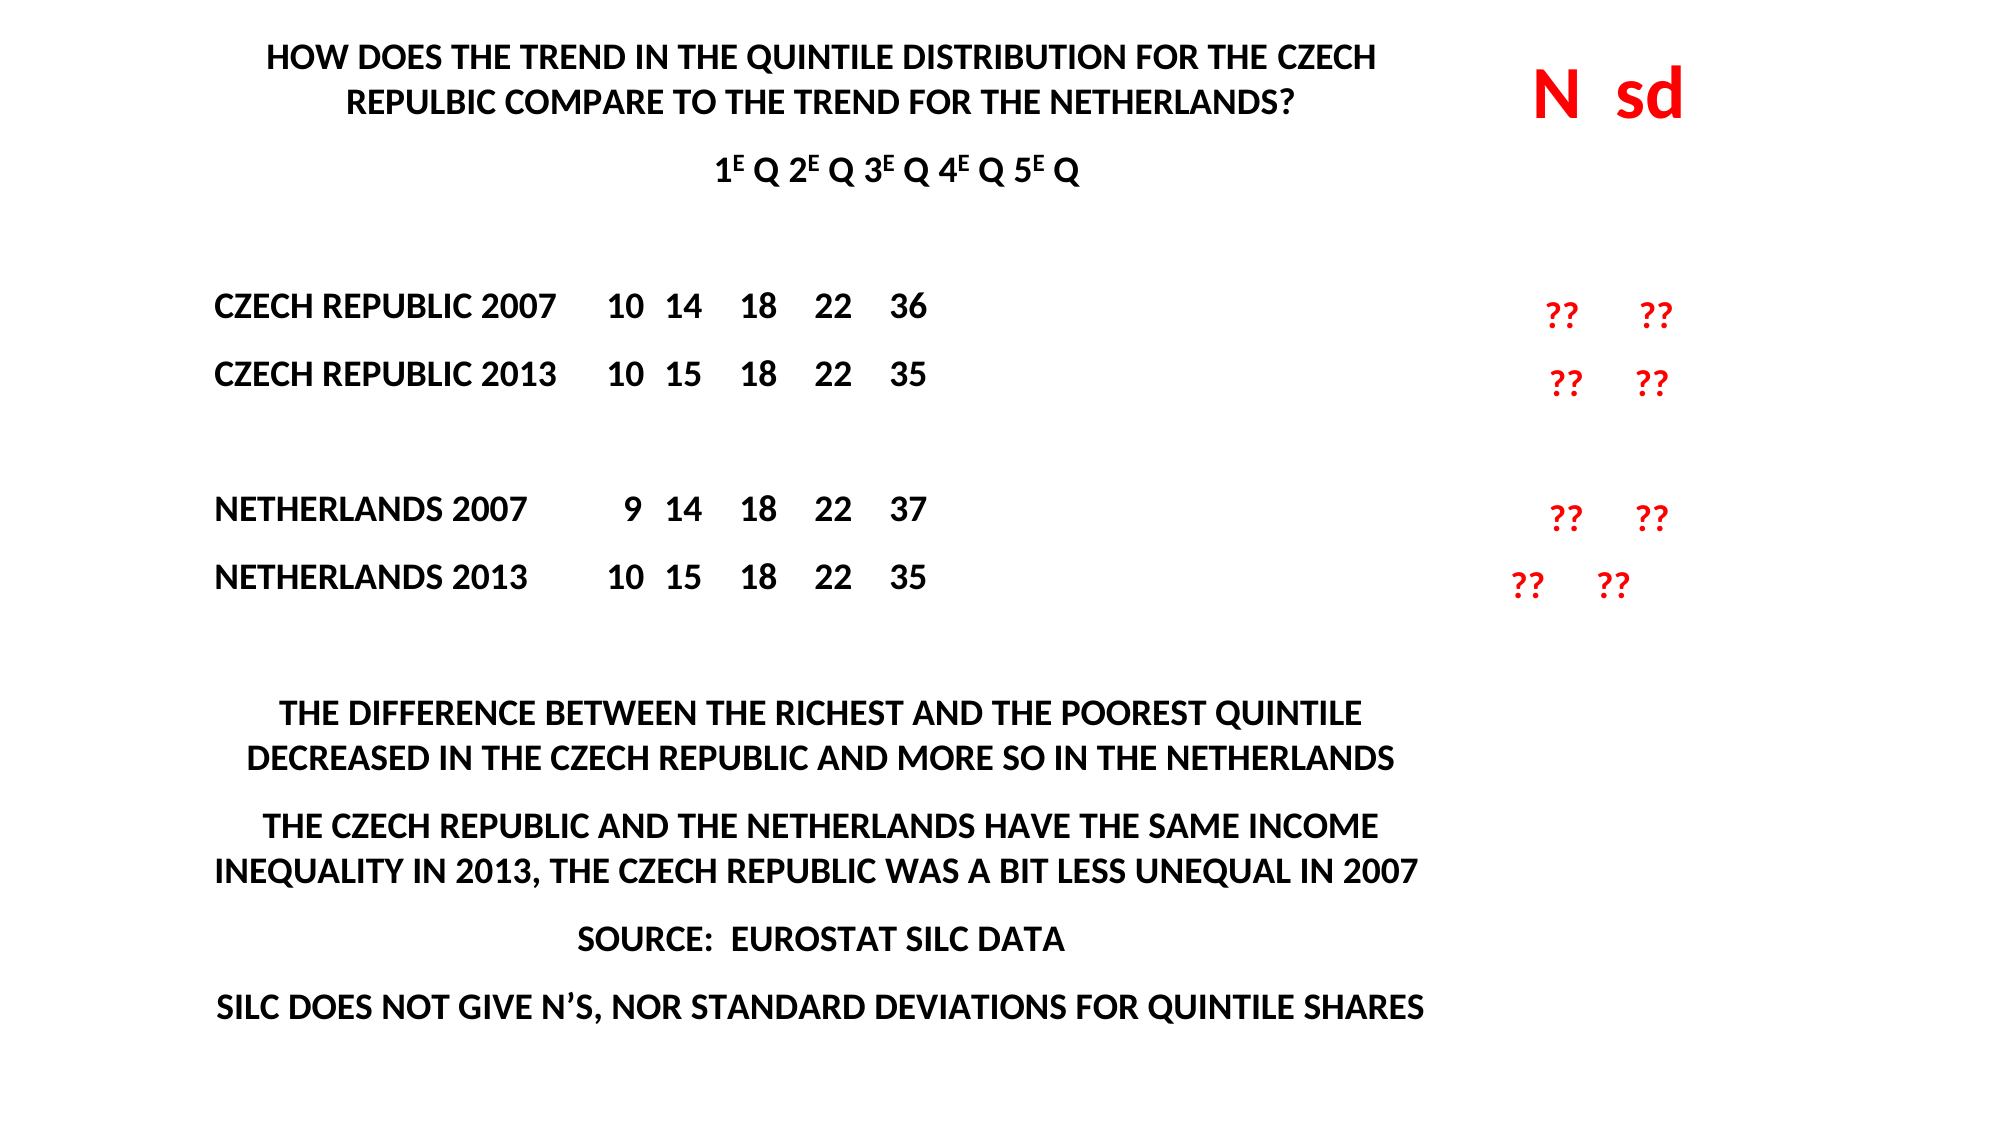

HOW DOES THE TREND IN THE QUINTILE DISTRIBUTION FOR THE CZECH REPULBIC COMPARE TO THE TREND FOR THE NETHERLANDS?
		1E Q	2E Q	3E Q	4E Q	5E Q
CZECH REPUBLIC 2007	 10	14	18	22	36
CZECH REPUBLIC 2013	 10	15	18	22	35
NETHERLANDS 2007	 9	14	18	22	37
NETHERLANDS 2013	 10	15	18	22	35
THE DIFFERENCE BETWEEN THE RICHEST AND THE POOREST QUINTILE DECREASED IN THE CZECH REPUBLIC AND MORE SO IN THE NETHERLANDS
THE CZECH REPUBLIC AND THE NETHERLANDS HAVE THE SAME INCOME INEQUALITY IN 2013, THE CZECH REPUBLIC WAS A BIT LESS UNEQUAL IN 2007
SOURCE: EUROSTAT SILC DATA
SILC DOES NOT GIVE N’S, NOR STANDARD DEVIATIONS FOR QUINTILE SHARES
N sd
?? ??
?? ??
?? ??
?? ??